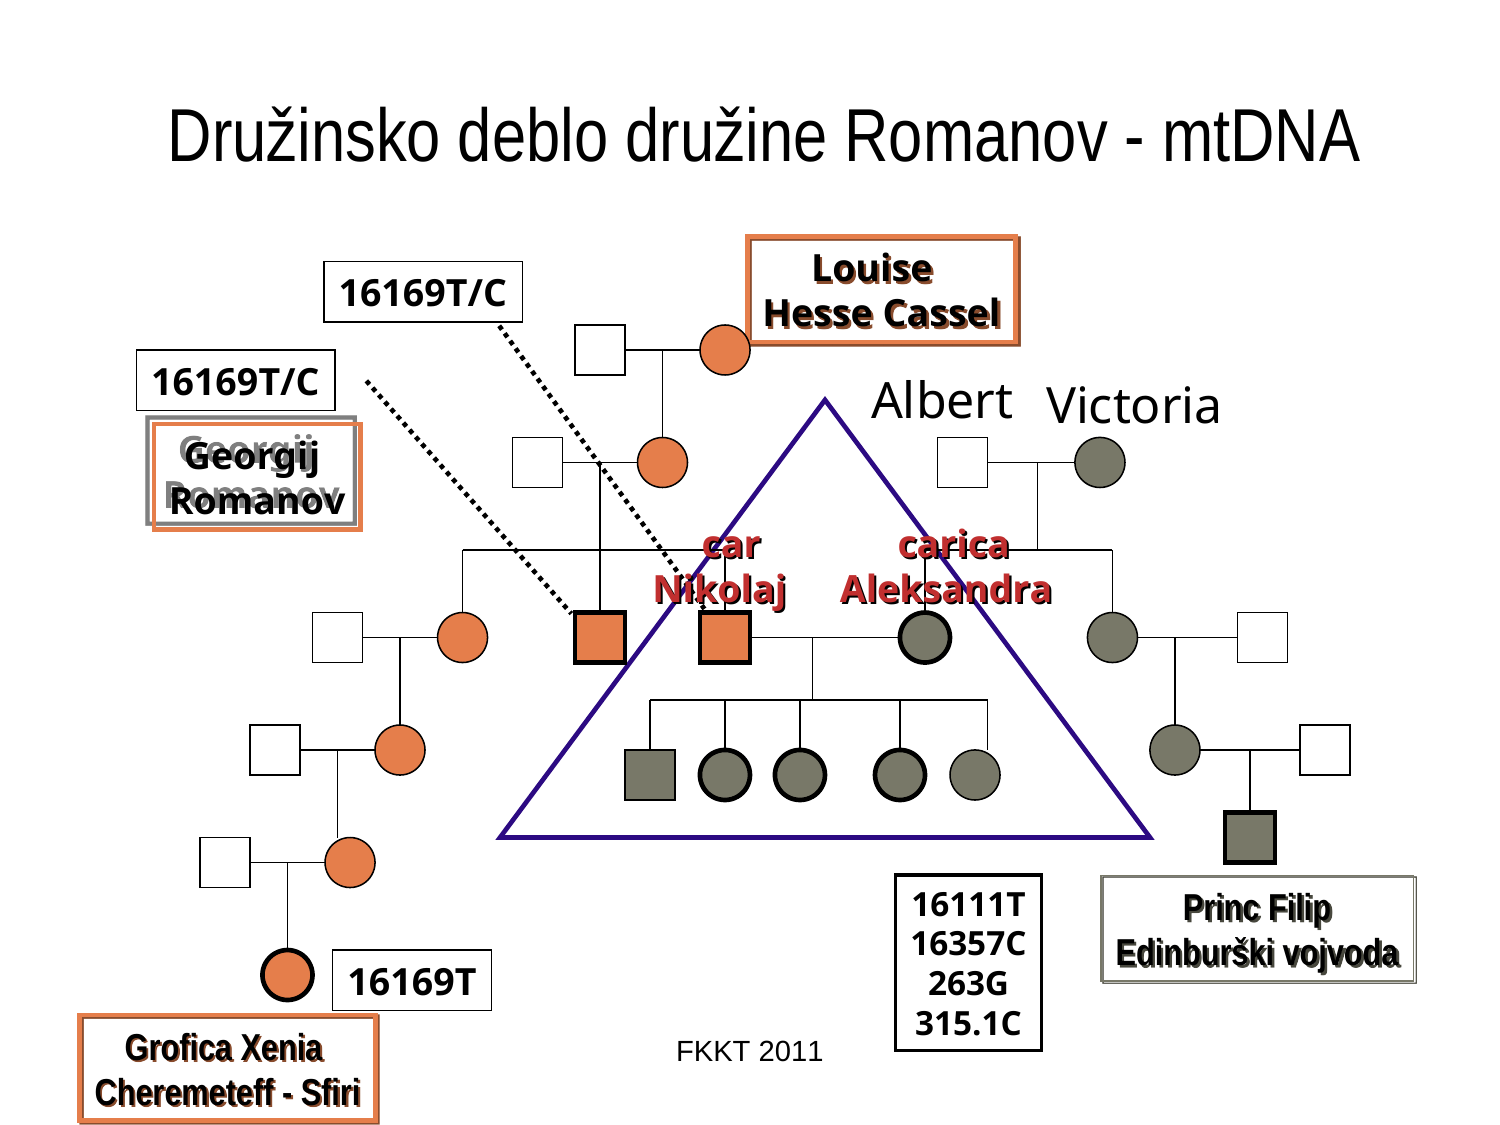

# Družinsko deblo družine Romanov - mtDNA
Louise
Hesse Cassel
16169T/C
16169T/C
Albert
Victoria
Georgij
Romanov
car
Nikolaj
 carica
Aleksandra
16111T
16357C
263G
315.1C
Princ Filip
Edinburški vojvoda
16169T
Grofica Xenia
Cheremeteff - Sfiri
FKKT 2011